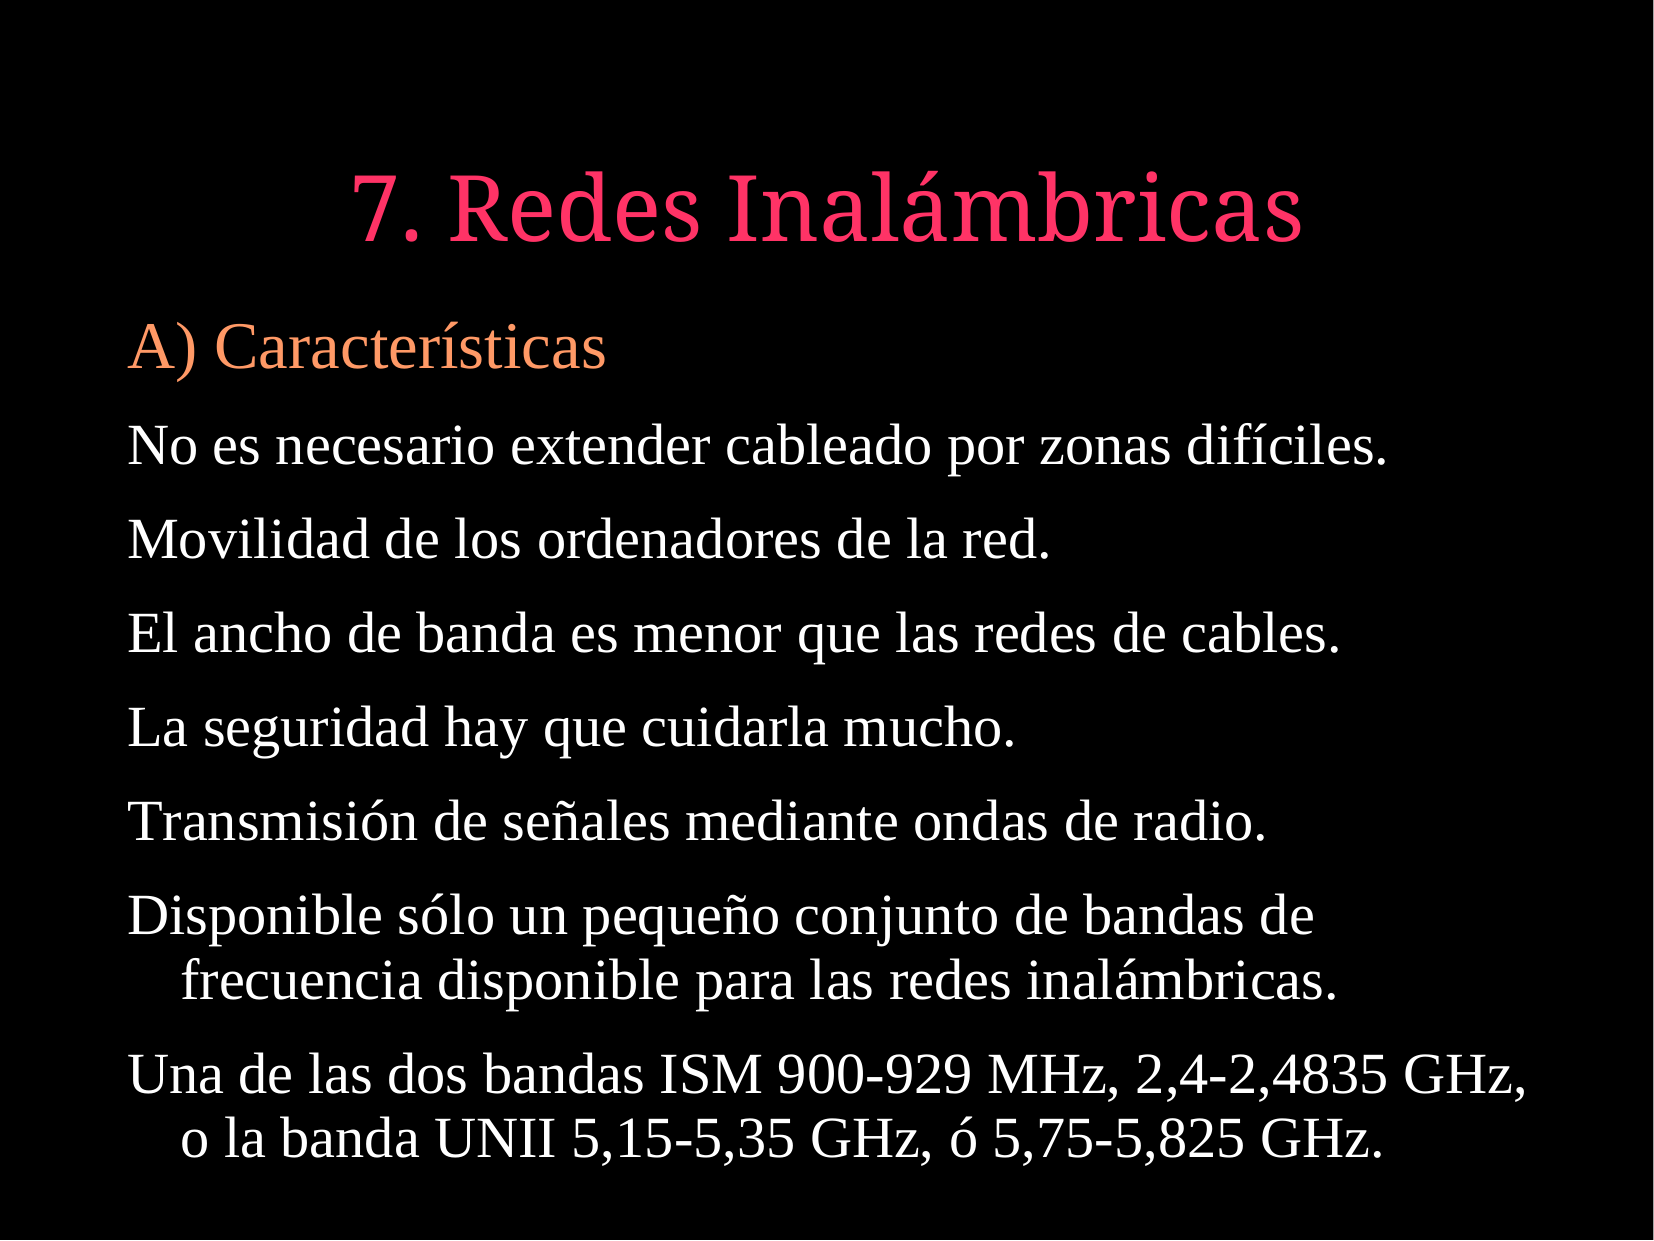

# 7. Redes Inalámbricas
A) Características
No es necesario extender cableado por zonas difíciles.
Movilidad de los ordenadores de la red.
El ancho de banda es menor que las redes de cables.
La seguridad hay que cuidarla mucho.
Transmisión de señales mediante ondas de radio.
Disponible sólo un pequeño conjunto de bandas de frecuencia disponible para las redes inalámbricas.
Una de las dos bandas ISM 900-929 MHz, 2,4-2,4835 GHz, o la banda UNII 5,15-5,35 GHz, ó 5,75-5,825 GHz.